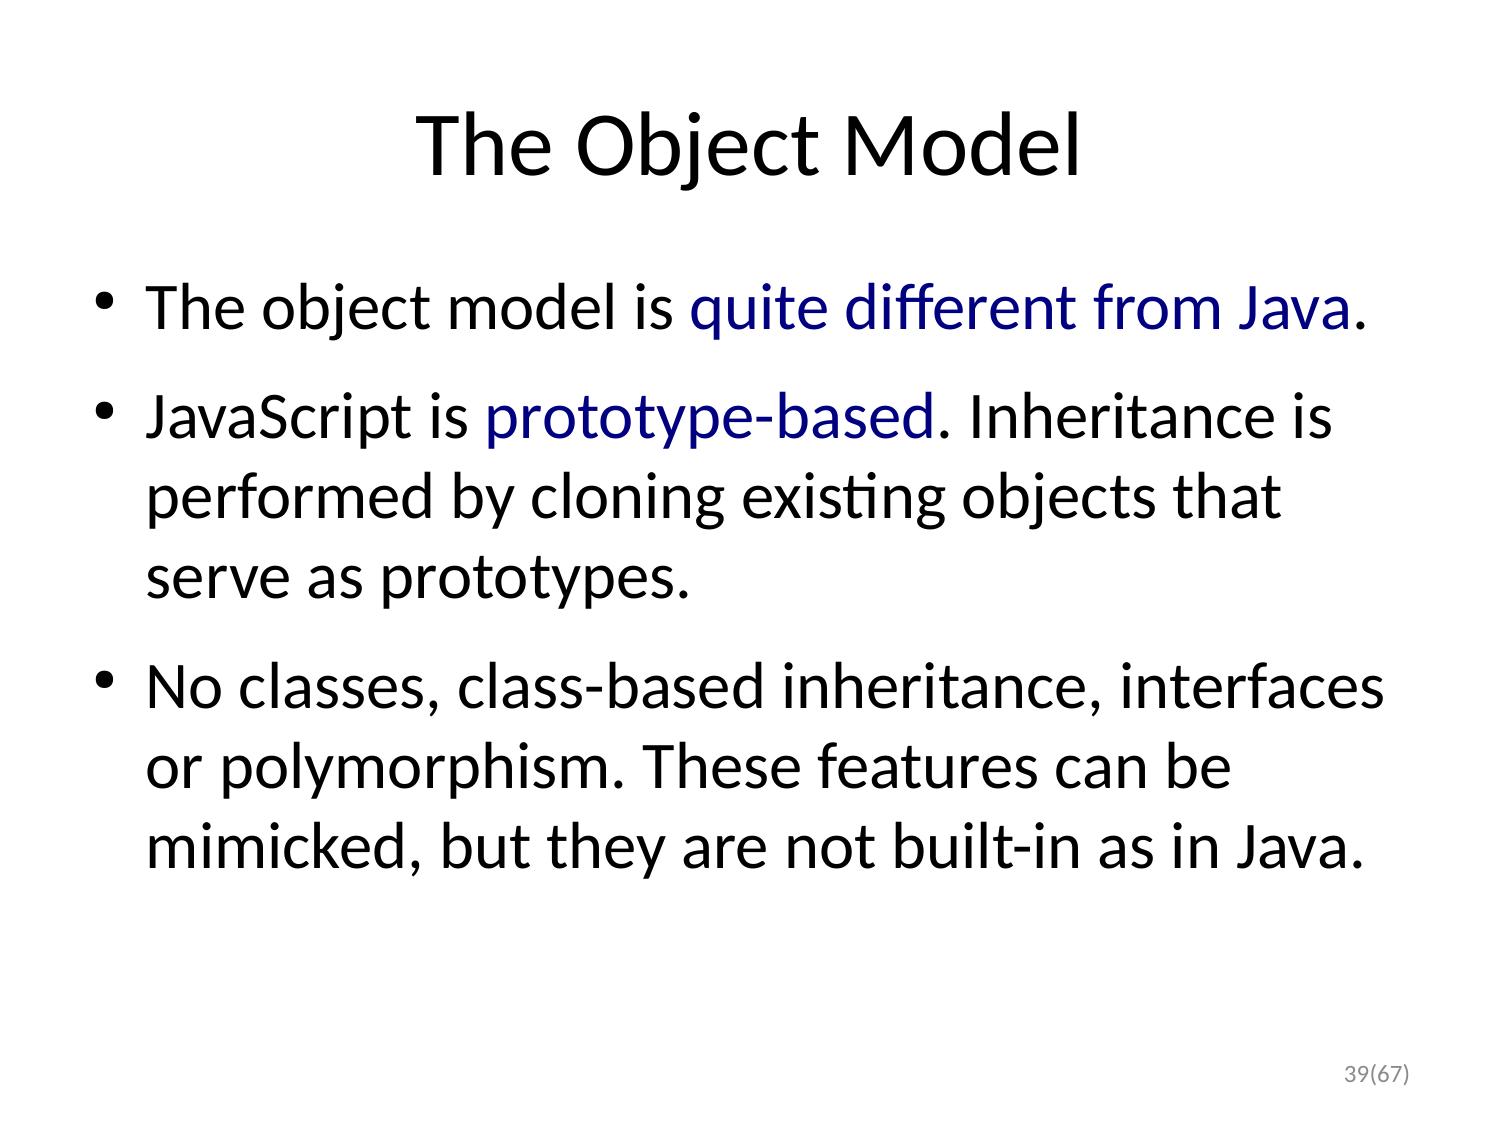

# The Object Model
The object model is quite different from Java.
JavaScript is prototype-based. Inheritance is performed by cloning existing objects that serve as prototypes.
No classes, class-based inheritance, interfaces or polymorphism. These features can be mimicked, but they are not built-in as in Java.
39